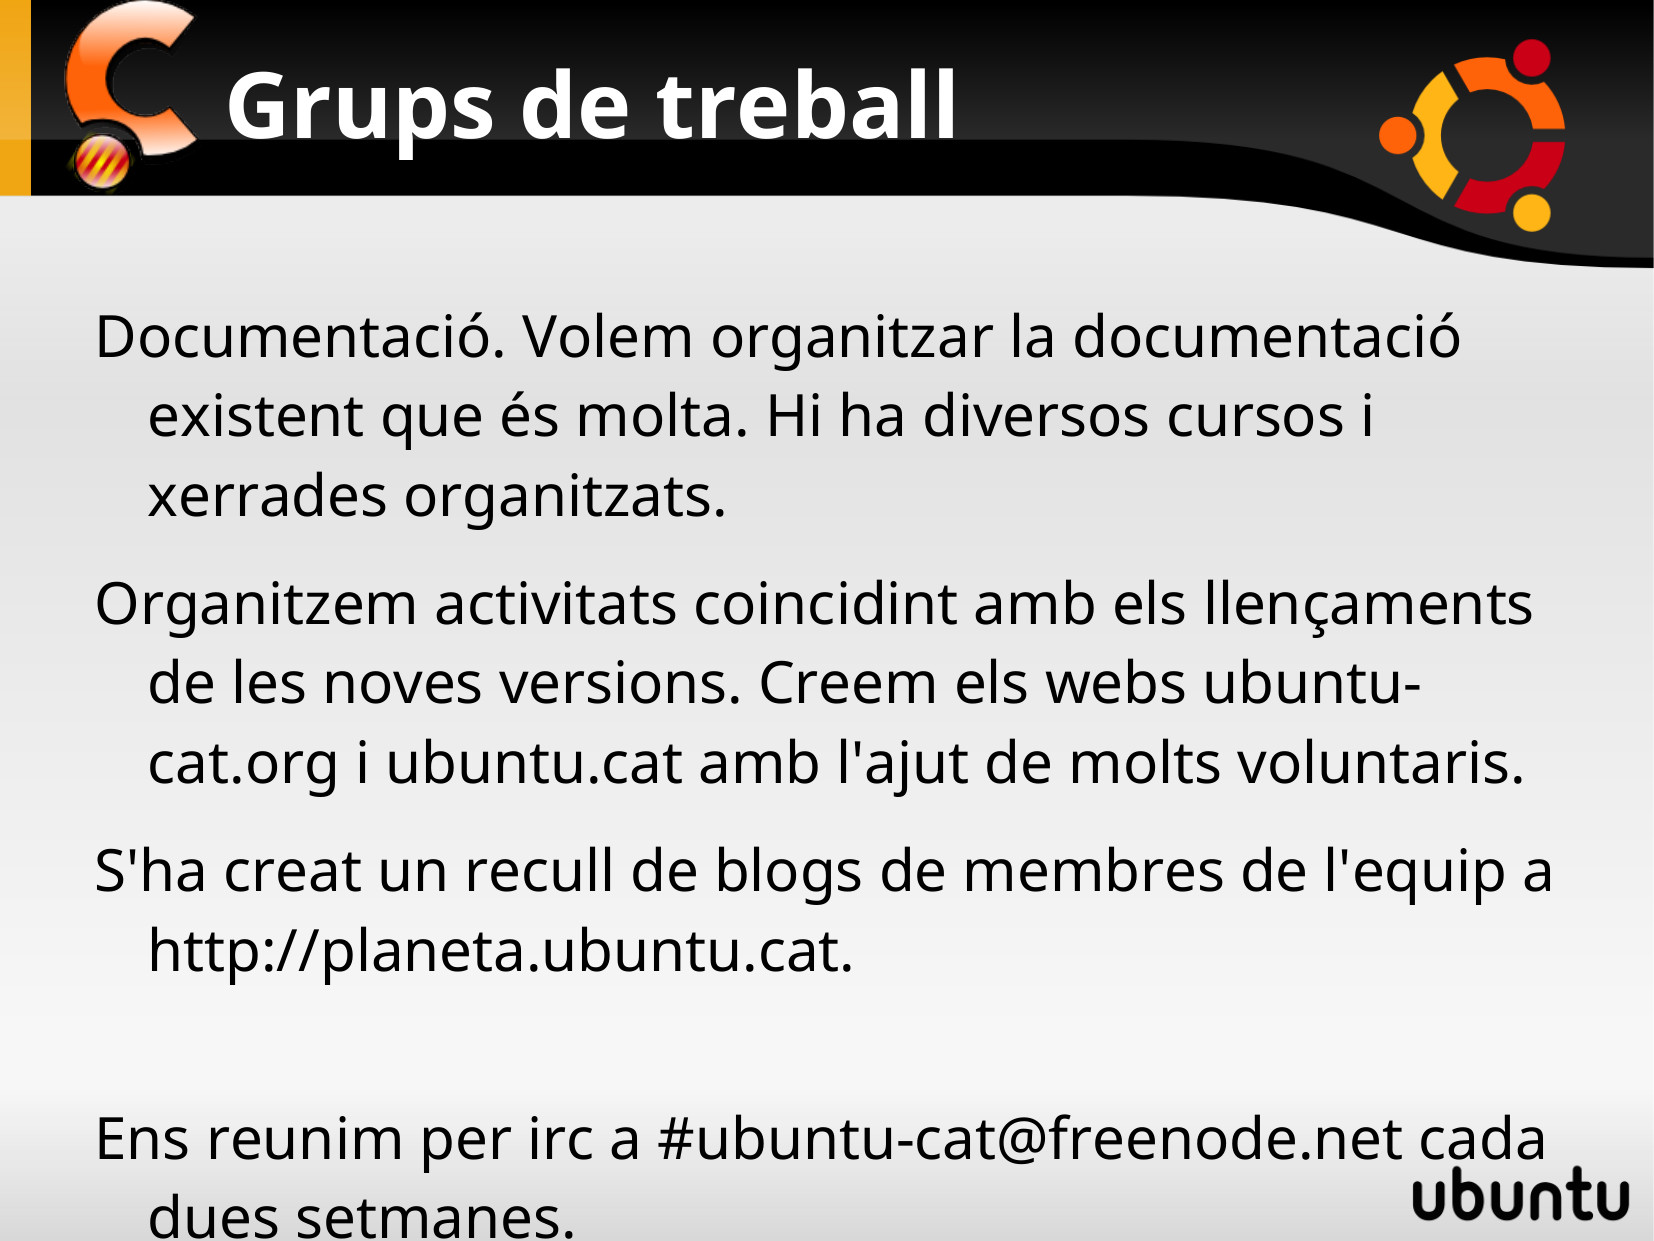

# Grups de treball
Documentació. Volem organitzar la documentació existent que és molta. Hi ha diversos cursos i xerrades organitzats.
Organitzem activitats coincidint amb els llençaments de les noves versions. Creem els webs ubuntu-cat.org i ubuntu.cat amb l'ajut de molts voluntaris.
S'ha creat un recull de blogs de membres de l'equip a http://planeta.ubuntu.cat.
Ens reunim per irc a #ubuntu-cat@freenode.net cada dues setmanes.